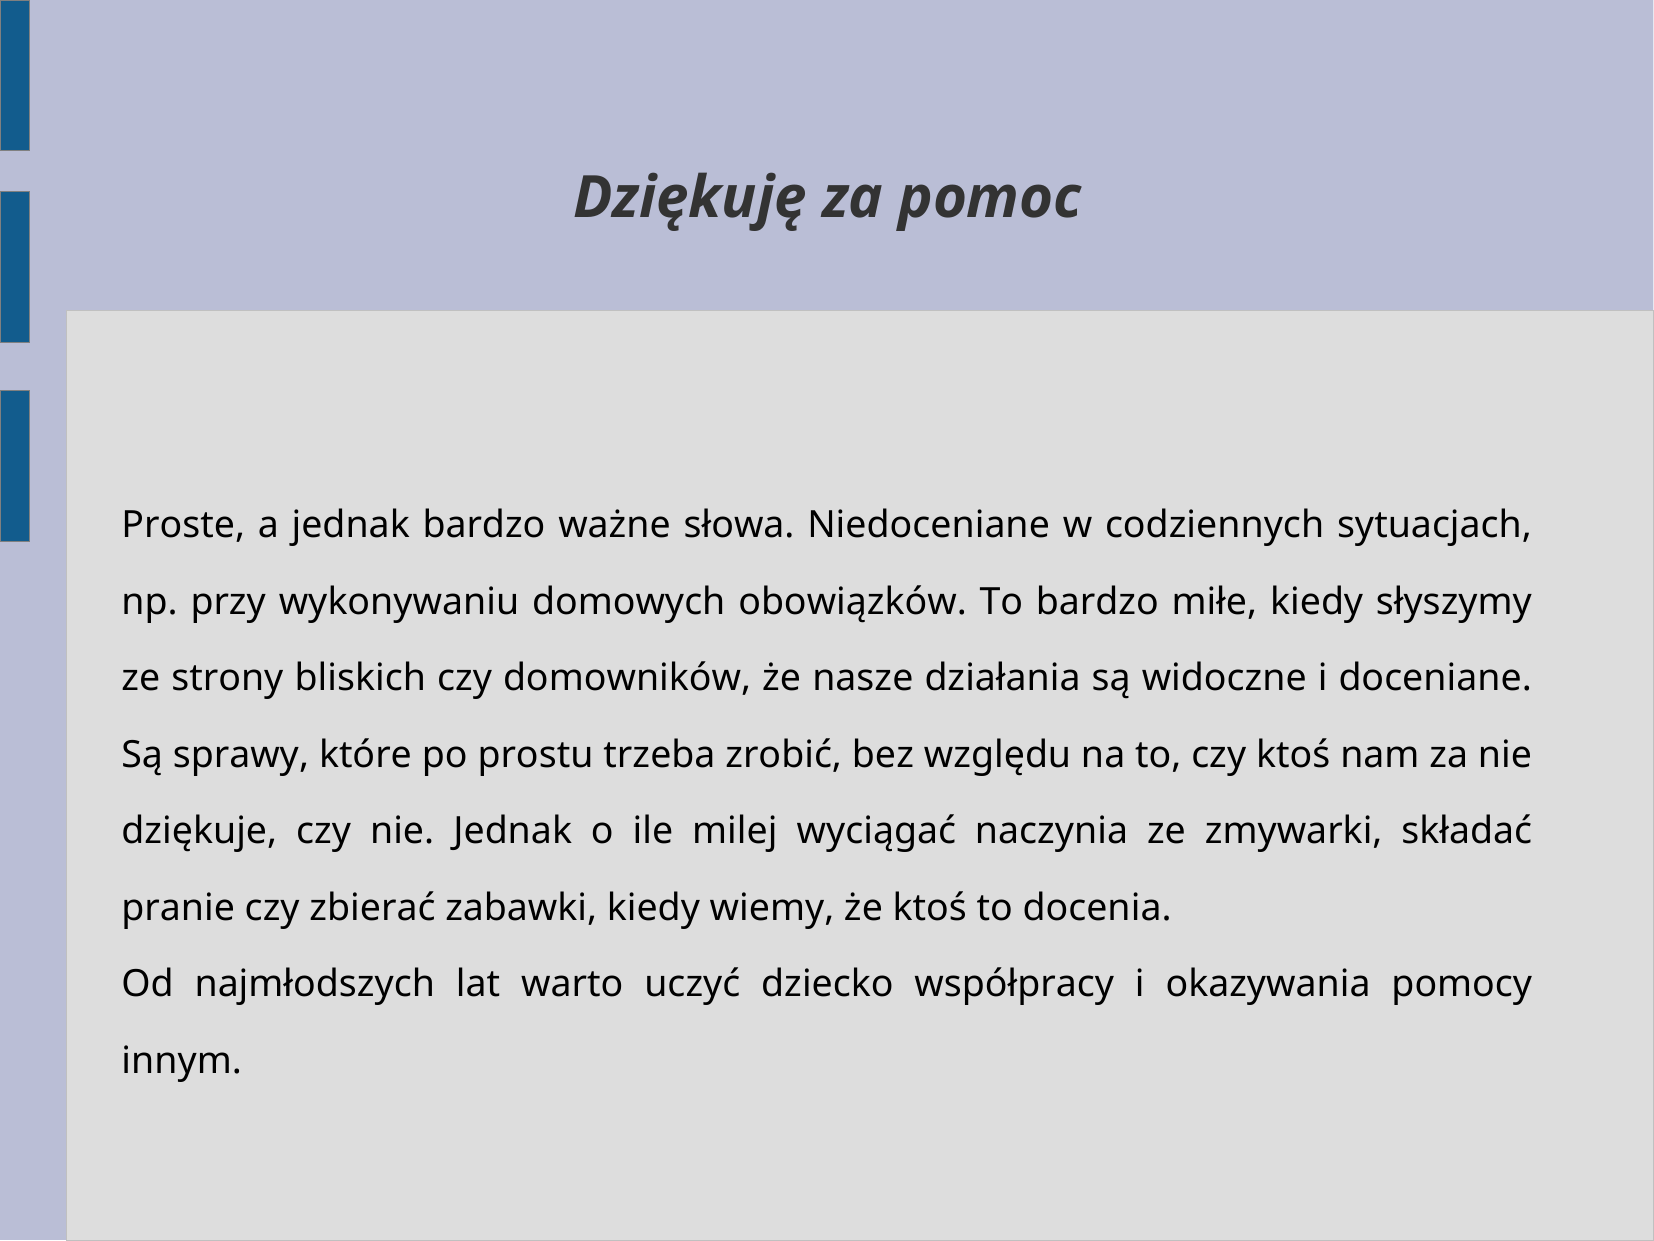

# Dziękuję za pomoc
Proste, a jednak bardzo ważne słowa. Niedoceniane w codziennych sytuacjach, np. przy wykonywaniu domowych obowiązków. To bardzo miłe, kiedy słyszymy ze strony bliskich czy domowników, że nasze działania są widoczne i doceniane. Są sprawy, które po prostu trzeba zrobić, bez względu na to, czy ktoś nam za nie dziękuje, czy nie. Jednak o ile milej wyciągać naczynia ze zmywarki, składać pranie czy zbierać zabawki, kiedy wiemy, że ktoś to docenia.
Od najmłodszych lat warto uczyć dziecko współpracy i okazywania pomocy innym.